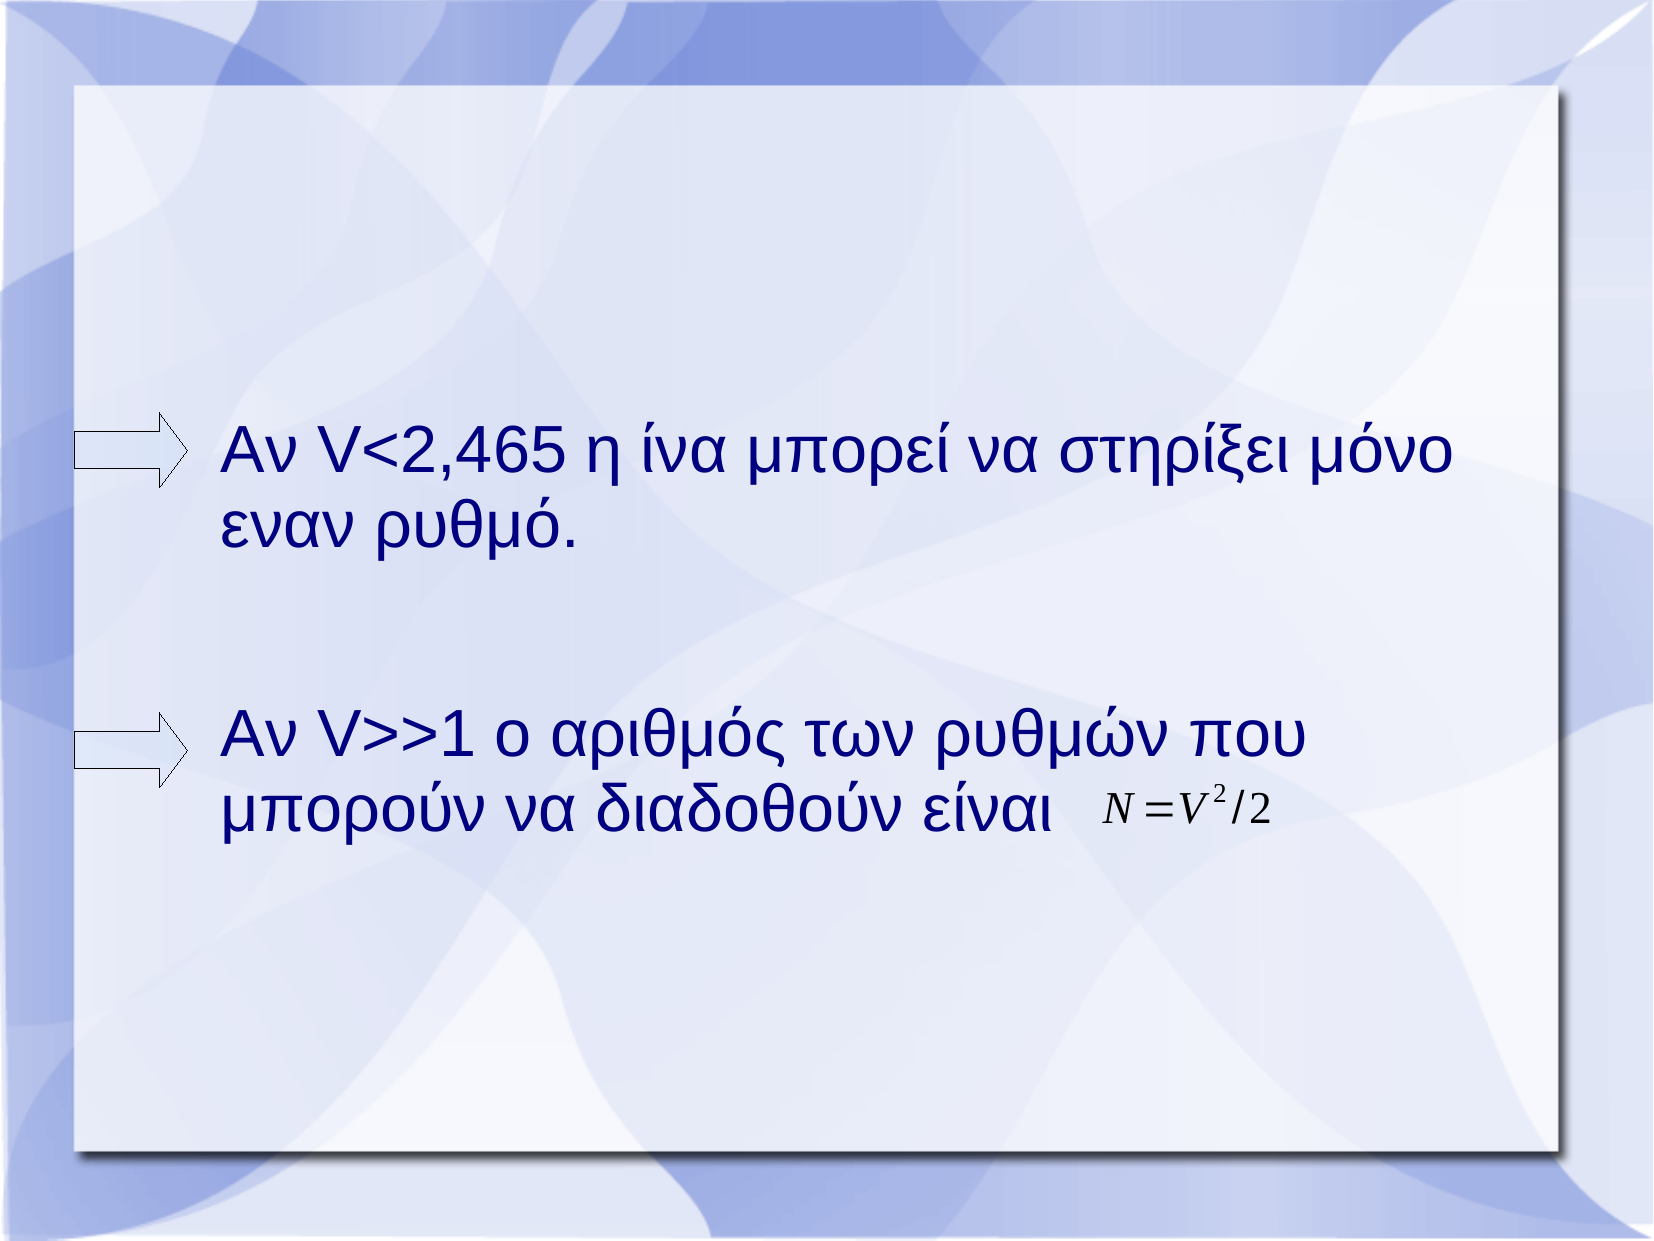

# Αν V<2,465 η ίνα μπορεί να στηρίξει μόνο εναν ρυθμό.
Αν V>>1 ο αριθμός των ρυθμών που μπορούν να διαδοθούν είναι